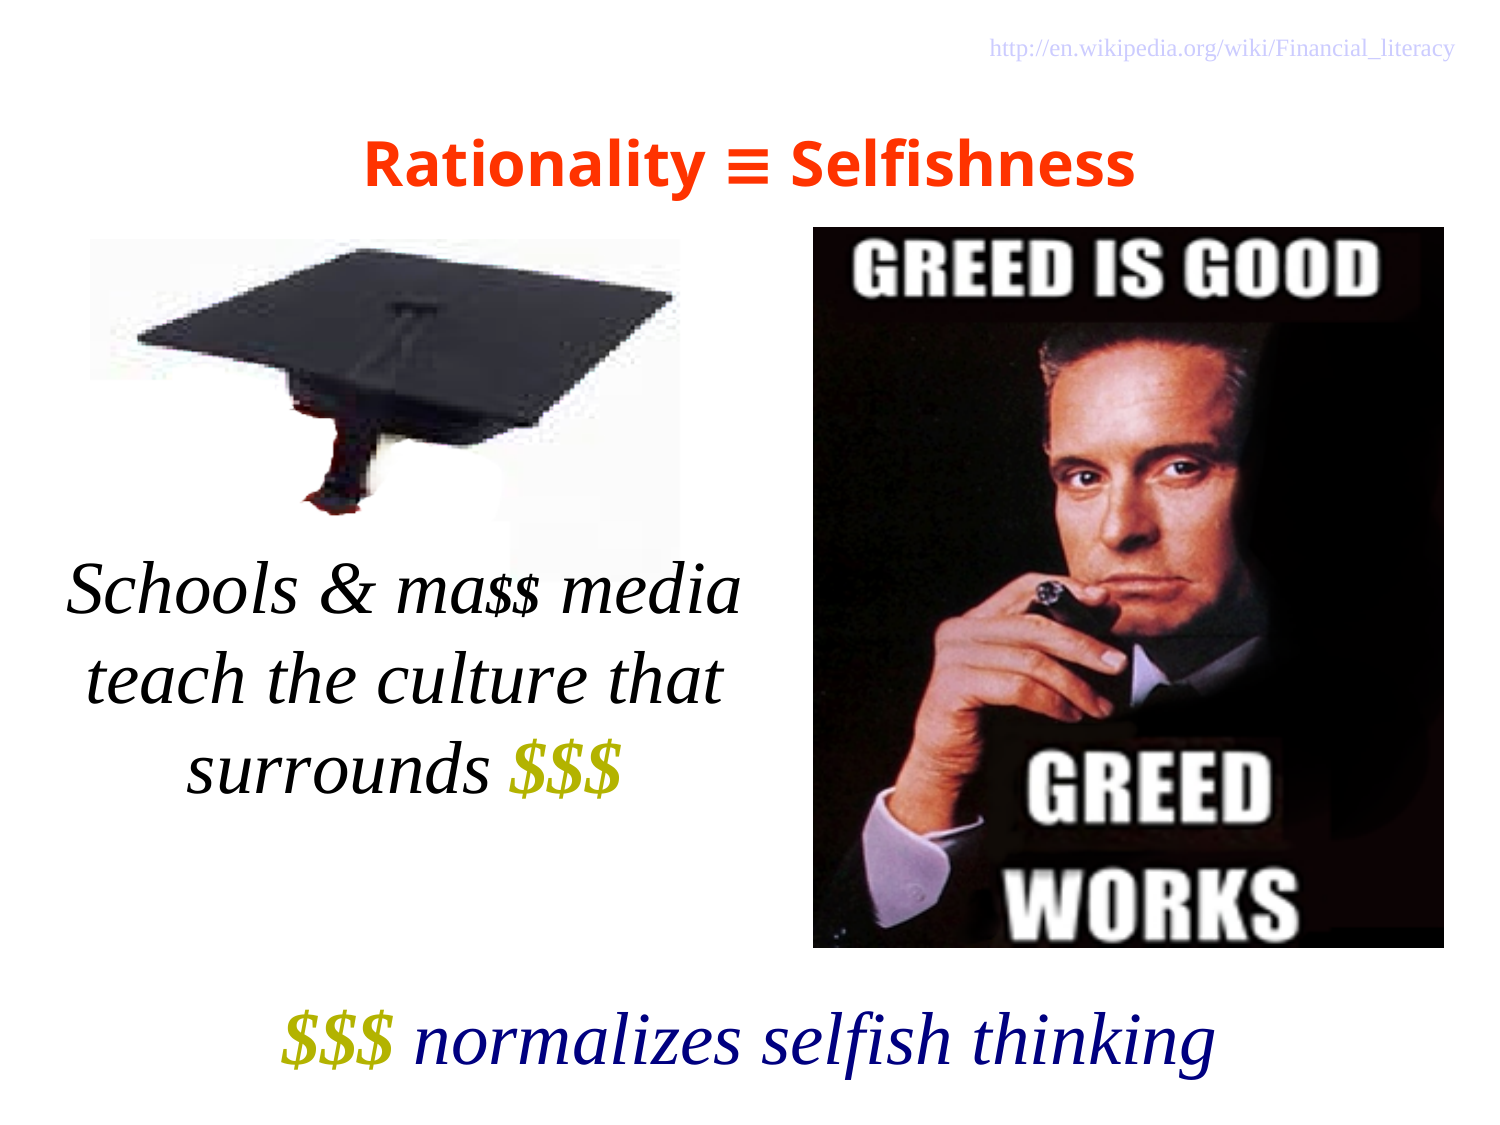

http://en.wikipedia.org/wiki/Financial_literacy
# Rationality ≡ Selfishness
Schools & ma$$ media teach the culture that surrounds $$$
$$$ normalizes selfish thinking